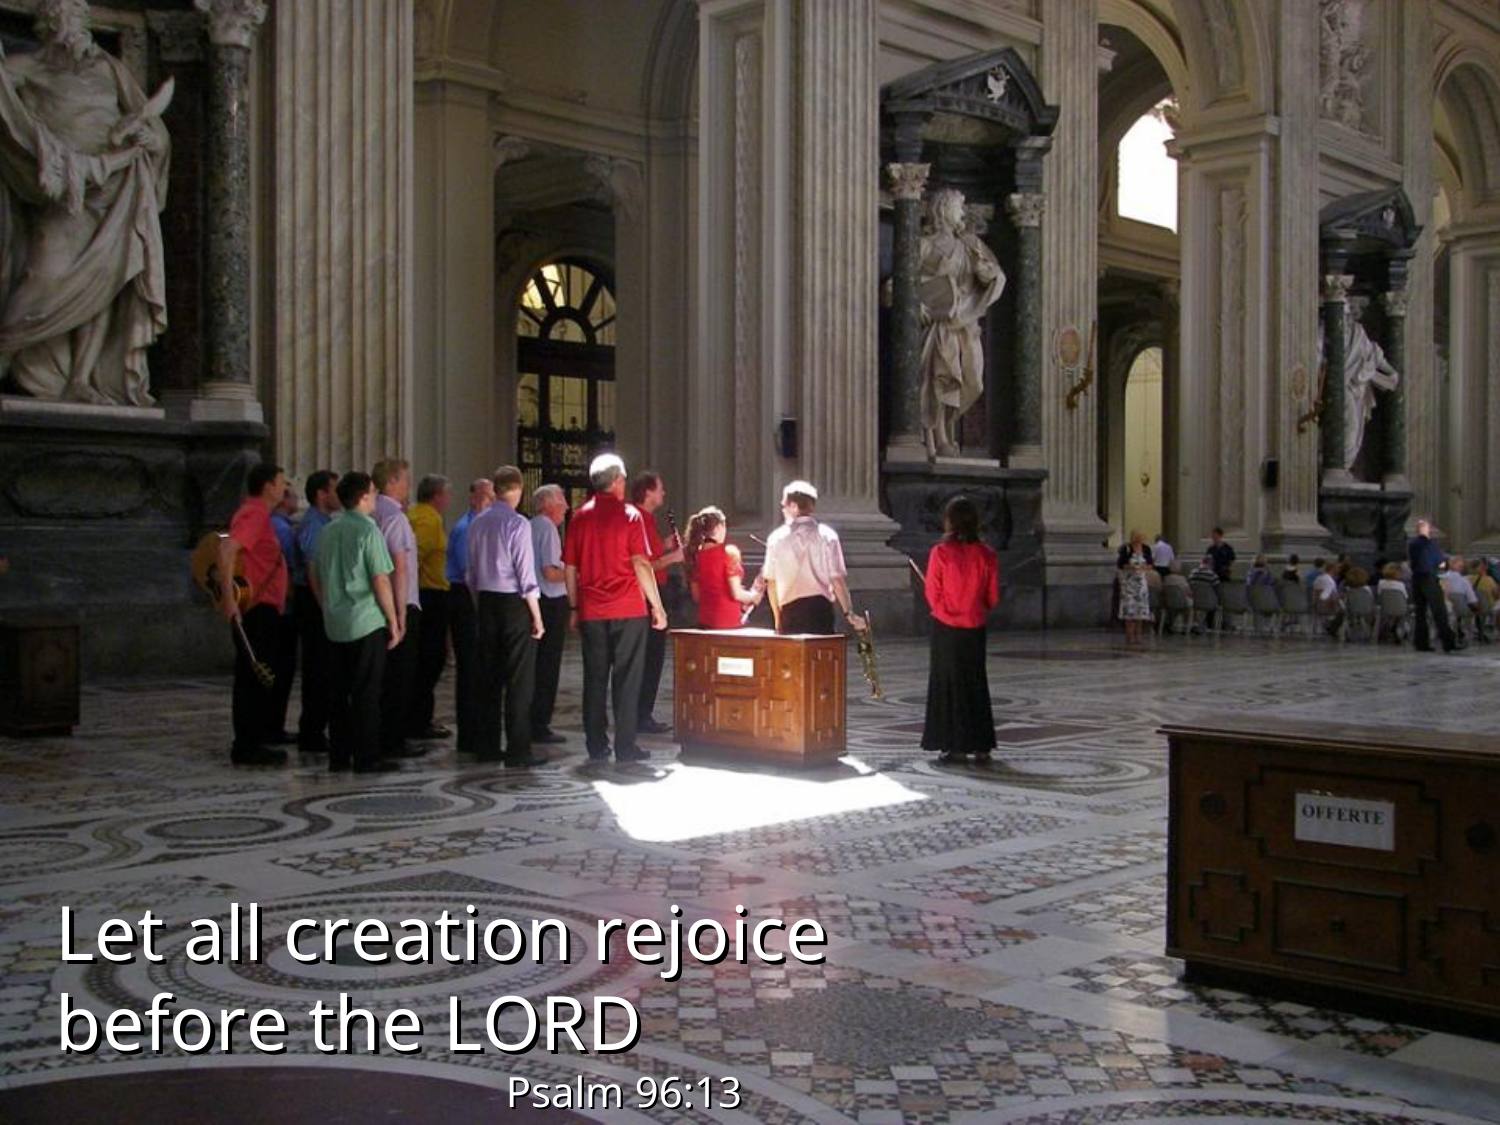

Let all creation rejoice before the LORD
 			Psalm 96:13